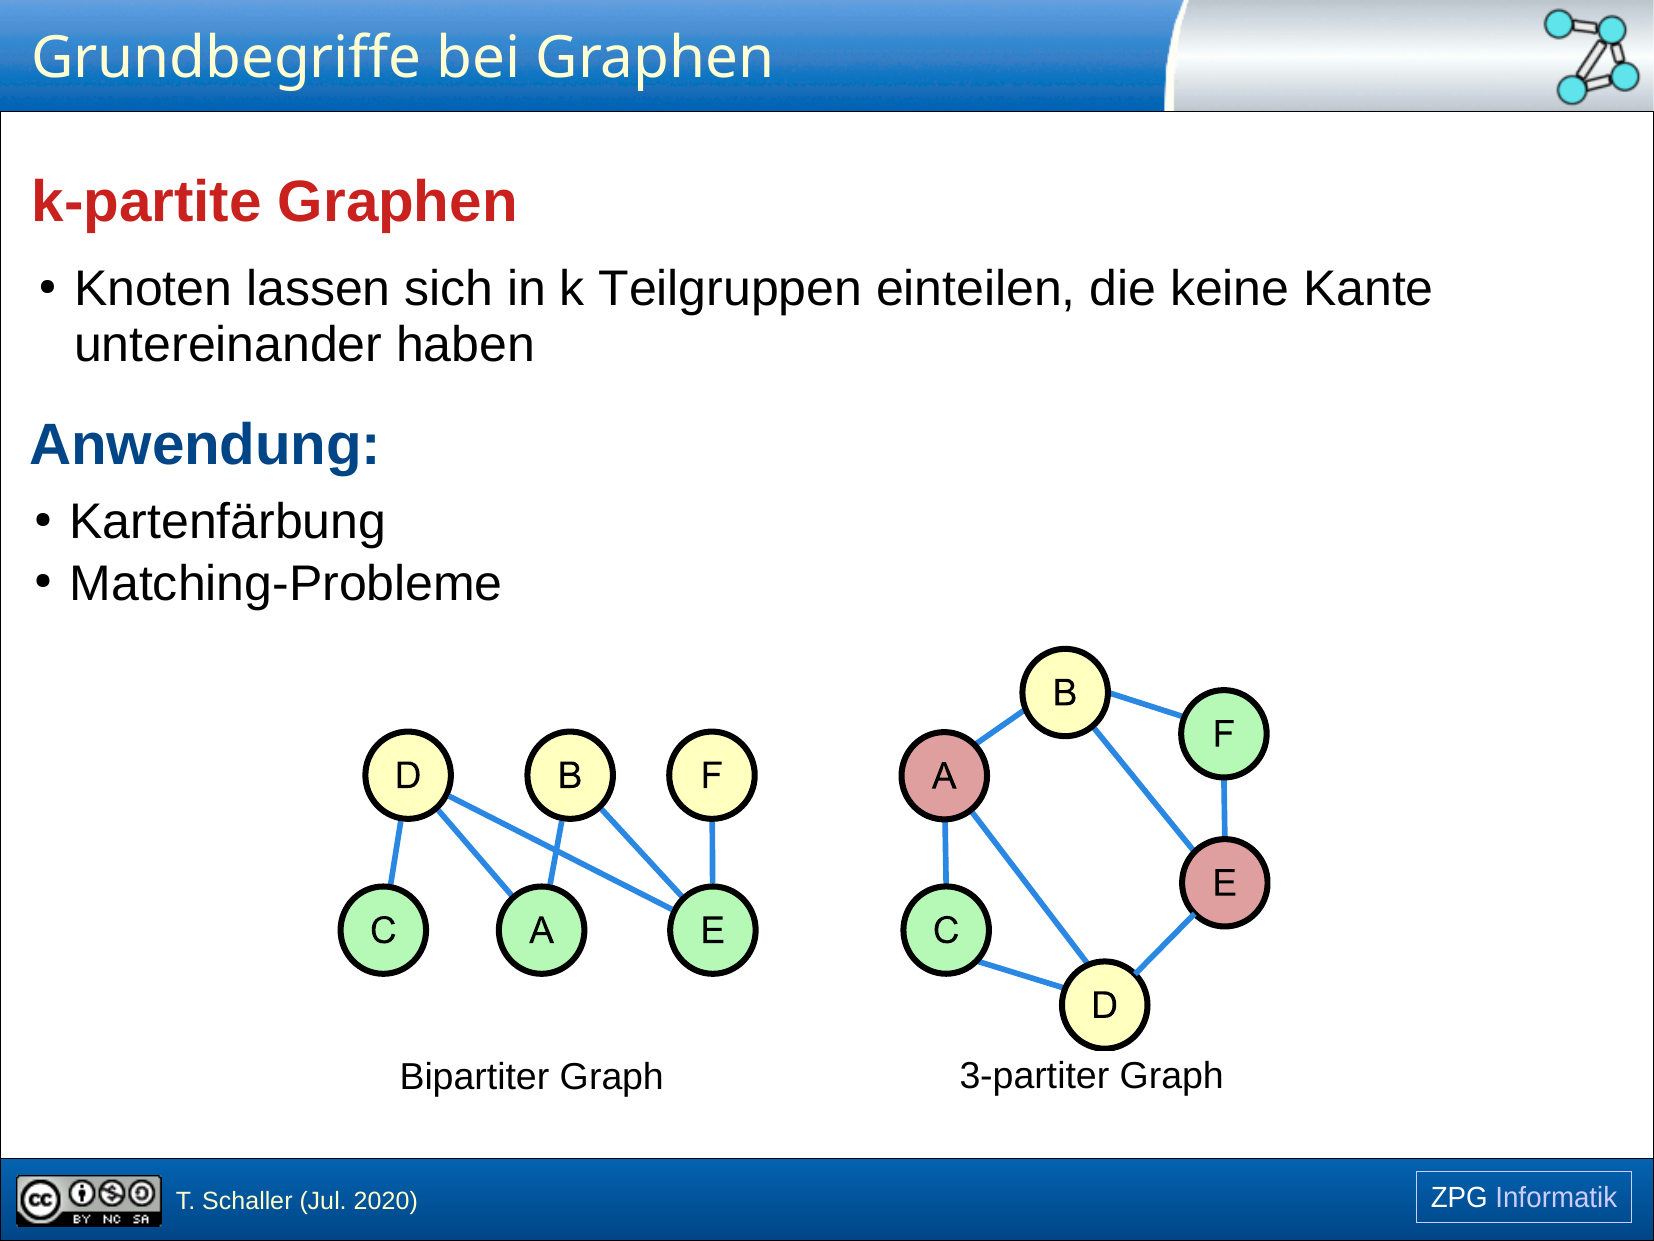

# Grundbegriffe bei Graphen
k-partite Graphen
Knoten lassen sich in k Teilgruppen einteilen, die keine Kante untereinander haben
Anwendung:
Kartenfärbung
Matching-Probleme
3-partiter Graph
Bipartiter Graph
15